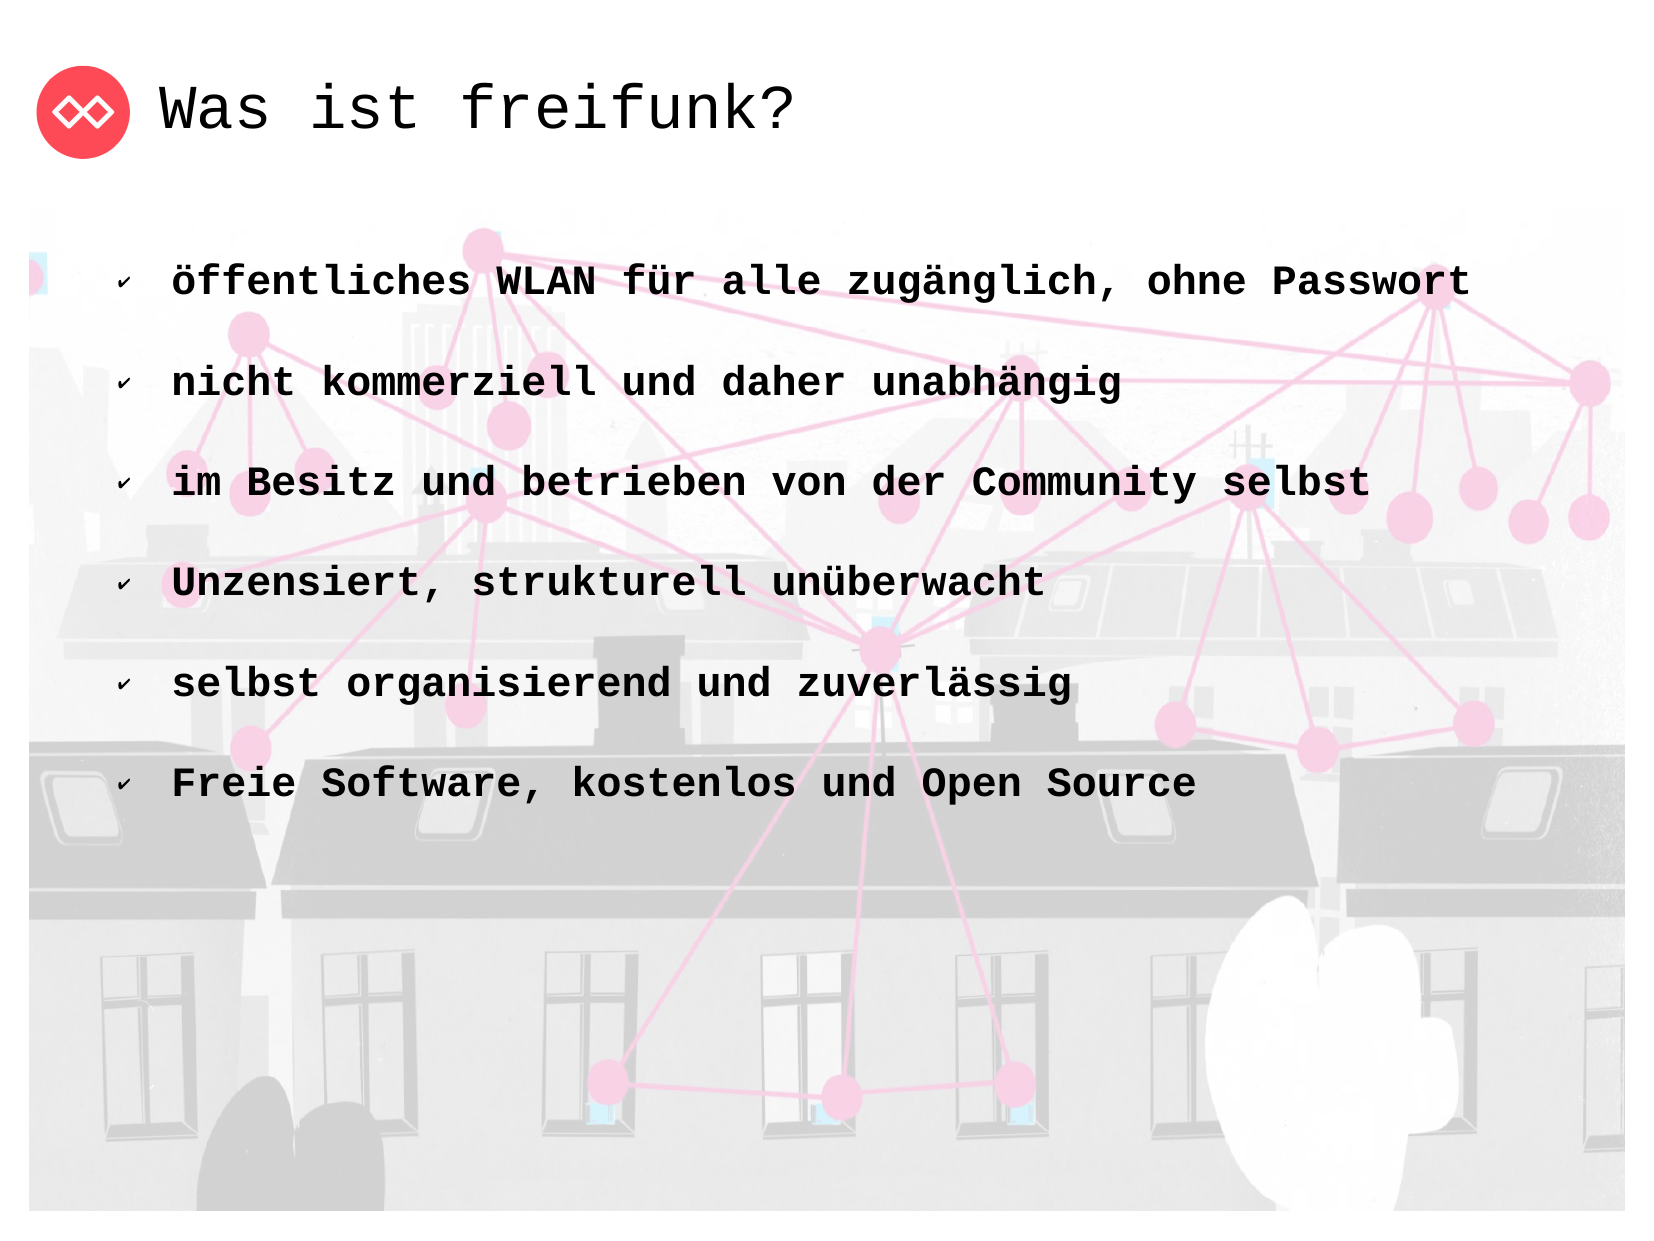

# Was ist freifunk?
öffentliches WLAN für alle zugänglich, ohne Passwort
nicht kommerziell und daher unabhängig
im Besitz und betrieben von der Community selbst
Unzensiert, strukturell unüberwacht
selbst organisierend und zuverlässig
Freie Software, kostenlos und Open Source